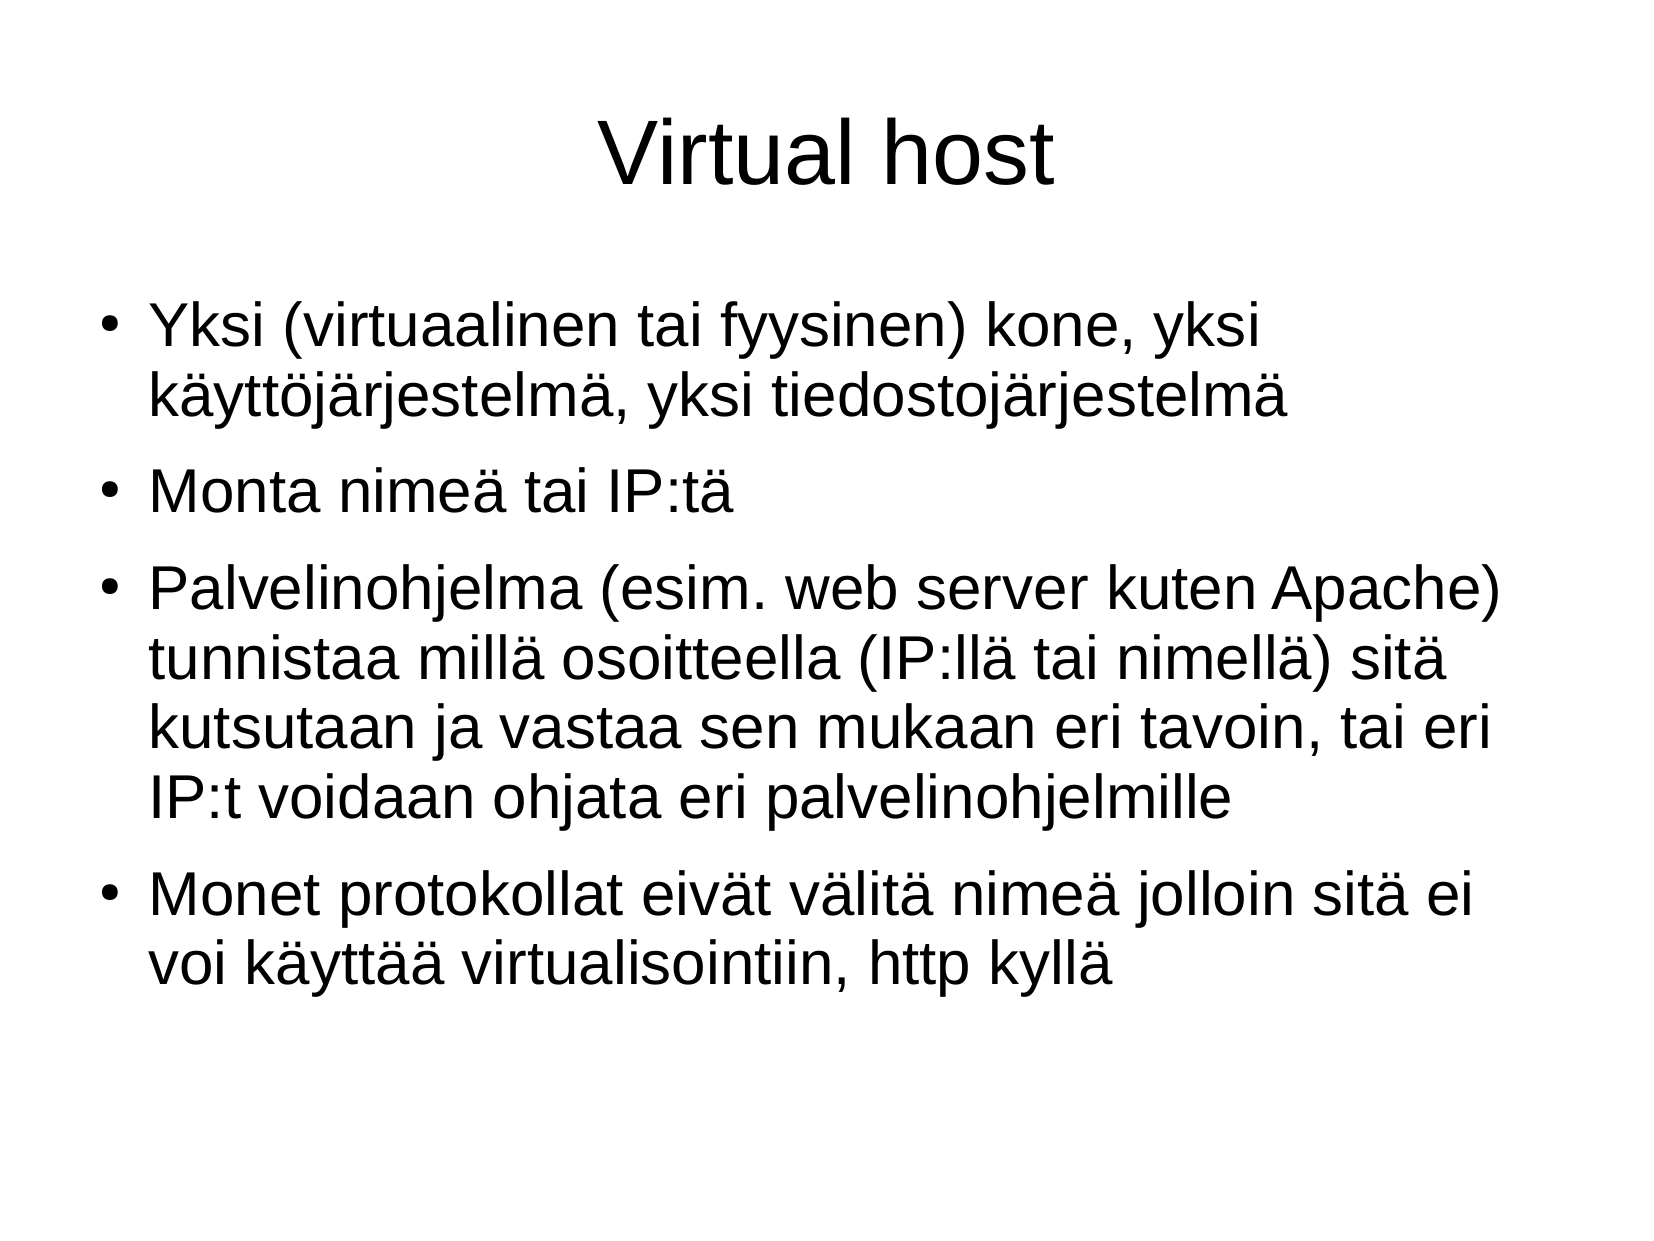

# Virtual host
Yksi (virtuaalinen tai fyysinen) kone, yksi käyttöjärjestelmä, yksi tiedostojärjestelmä
Monta nimeä tai IP:tä
Palvelinohjelma (esim. web server kuten Apache) tunnistaa millä osoitteella (IP:llä tai nimellä) sitä kutsutaan ja vastaa sen mukaan eri tavoin, tai eri IP:t voidaan ohjata eri palvelinohjelmille
Monet protokollat eivät välitä nimeä jolloin sitä ei voi käyttää virtualisointiin, http kyllä